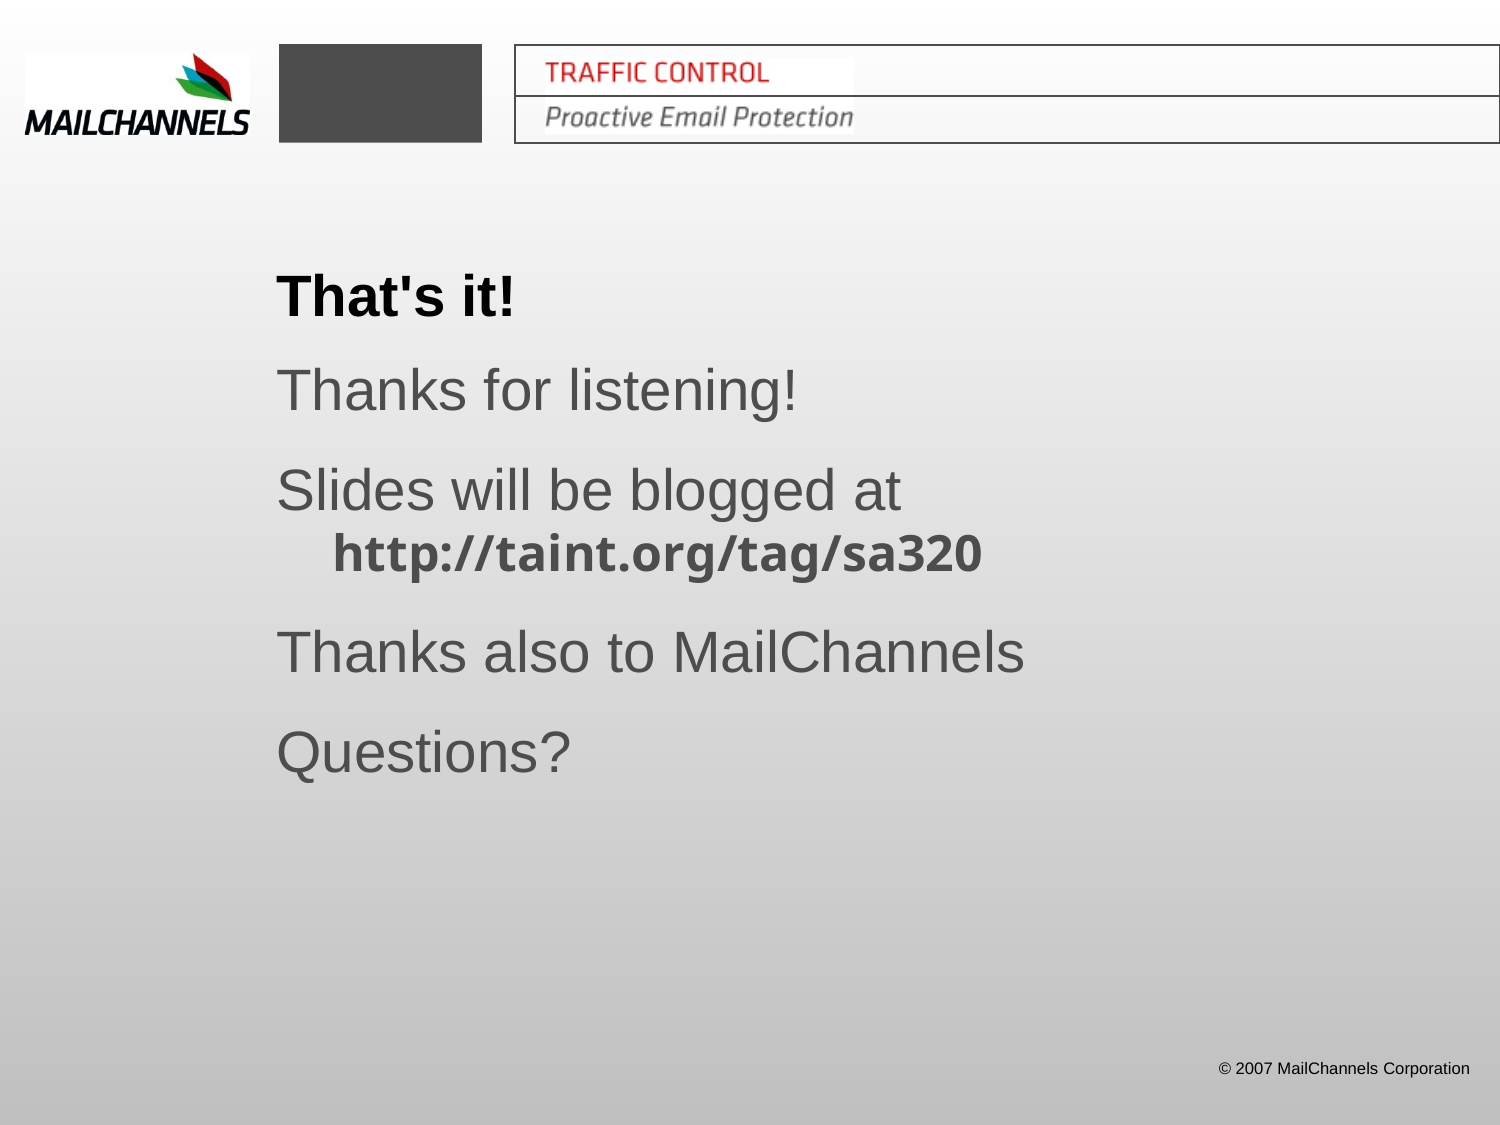

# That's it!
Thanks for listening!
Slides will be blogged at http://taint.org/tag/sa320
Thanks also to MailChannels
Questions?